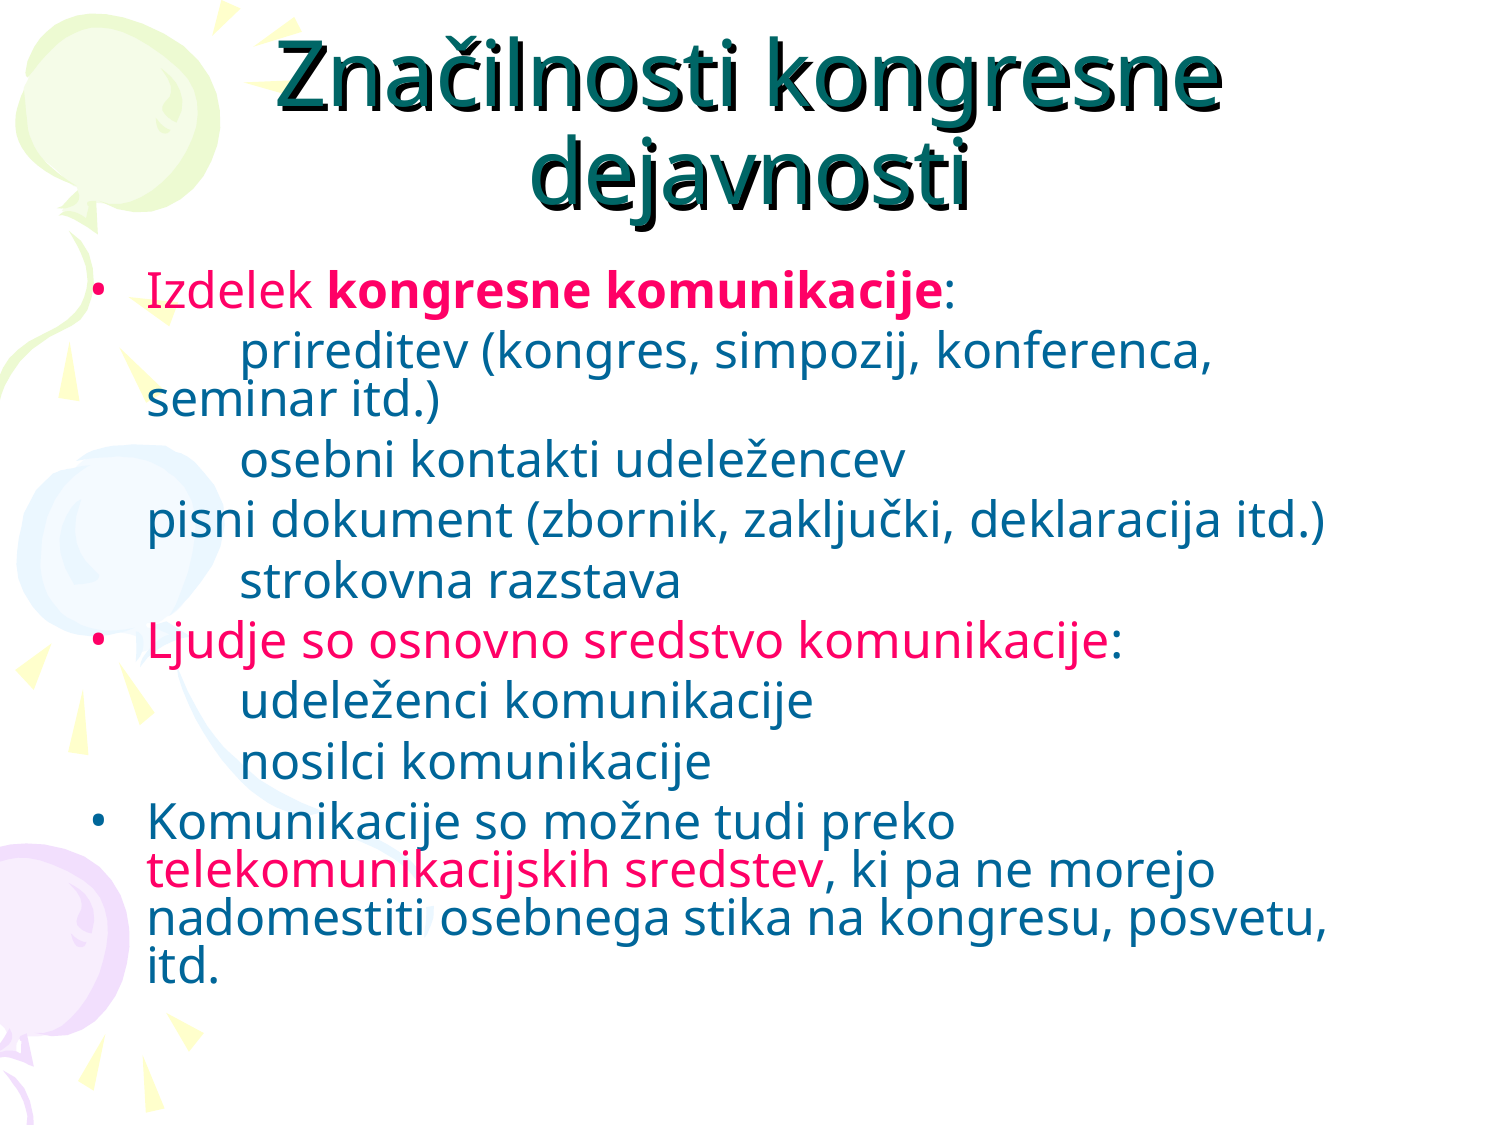

# Značilnosti kongresne dejavnosti
Izdelek kongresne komunikacije:
		prireditev (kongres, simpozij, konferenca, seminar itd.)
		osebni kontakti udeležencev
	pisni dokument (zbornik, zaključki, deklaracija itd.)
		strokovna razstava
Ljudje so osnovno sredstvo komunikacije:
		udeleženci komunikacije
		nosilci komunikacije
Komunikacije so možne tudi preko telekomunikacijskih sredstev, ki pa ne morejo nadomestiti osebnega stika na kongresu, posvetu, itd.